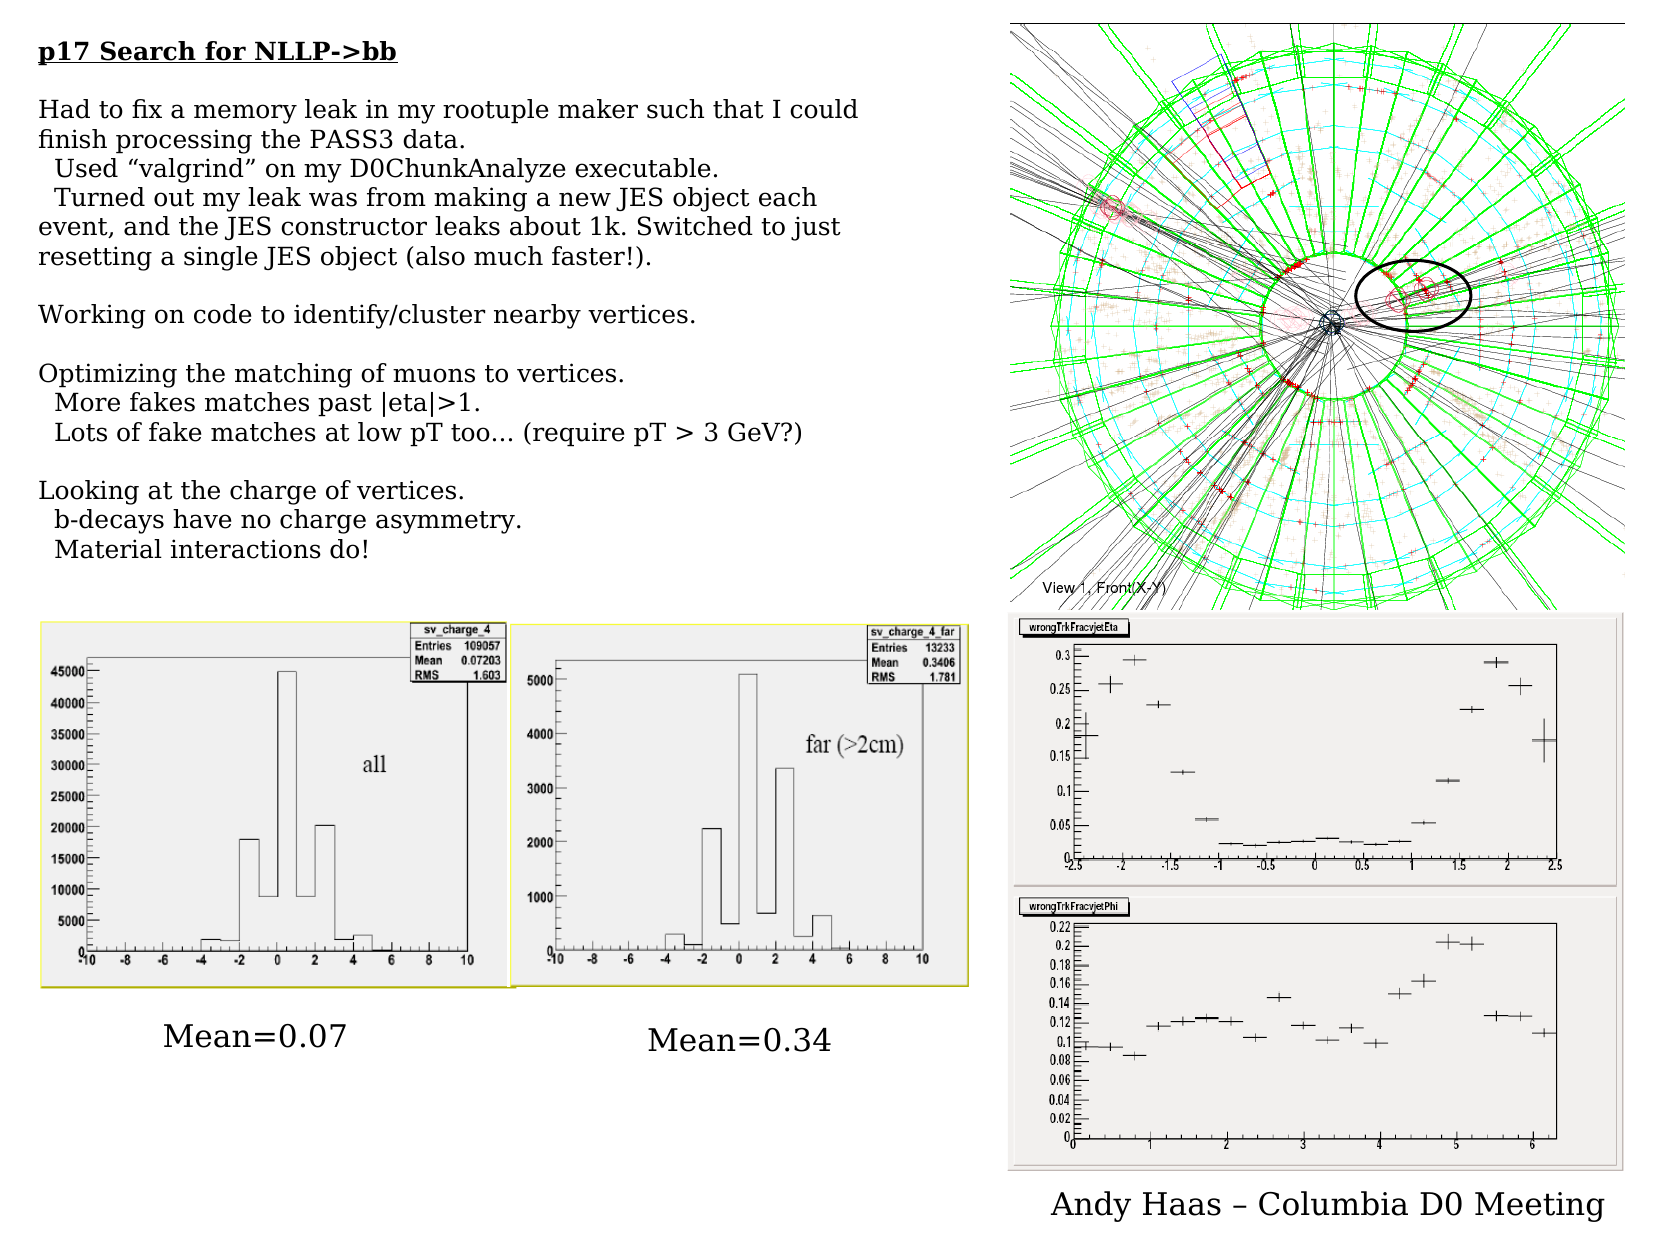

p17 Search for NLLP->bb
Had to fix a memory leak in my rootuple maker such that I could finish processing the PASS3 data.
 Used “valgrind” on my D0ChunkAnalyze executable.
 Turned out my leak was from making a new JES object each event, and the JES constructor leaks about 1k. Switched to just resetting a single JES object (also much faster!).
Working on code to identify/cluster nearby vertices.
Optimizing the matching of muons to vertices.
 More fakes matches past |eta|>1.
 Lots of fake matches at low pT too... (require pT > 3 GeV?)
Looking at the charge of vertices.
 b-decays have no charge asymmetry.
 Material interactions do!
Mean=0.07
Mean=0.34